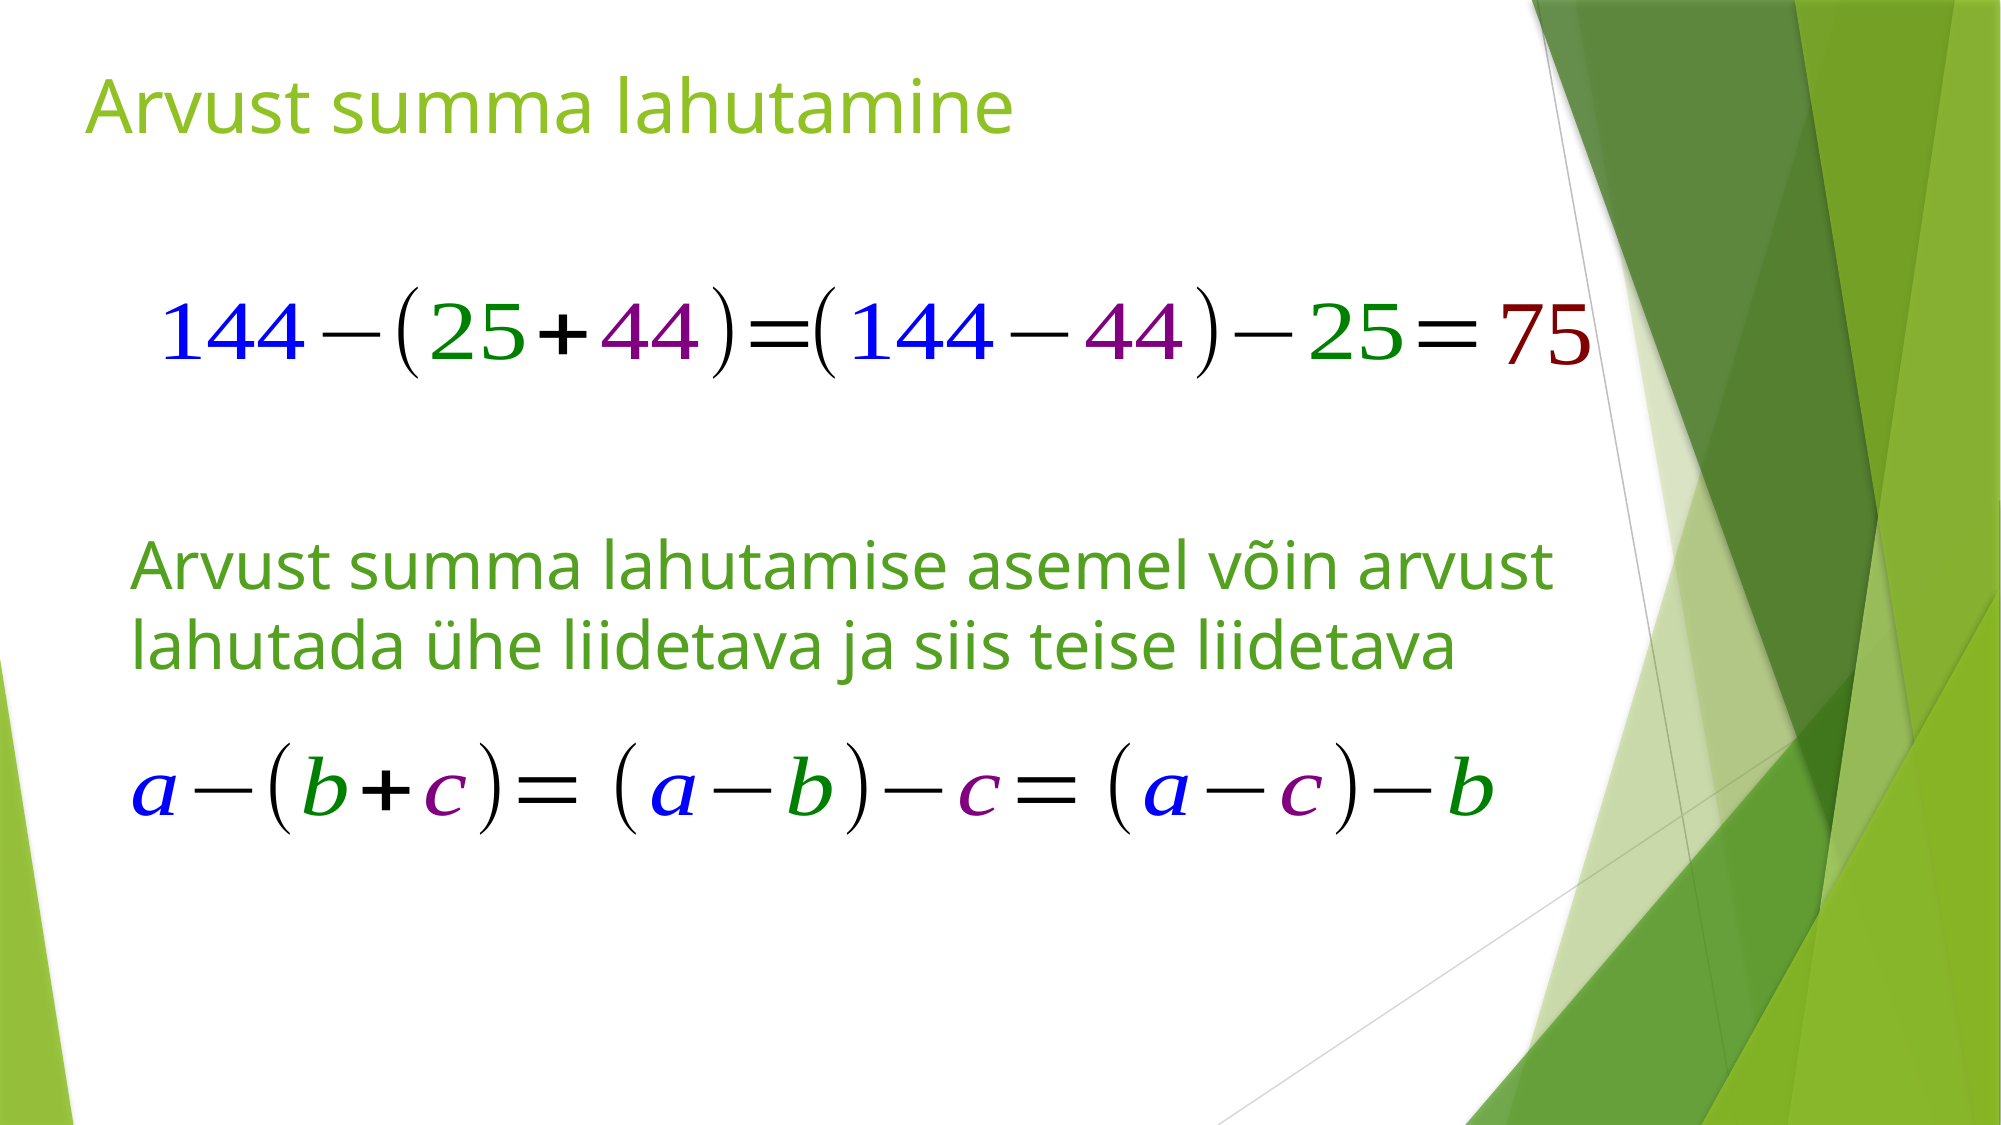

# Arvust summa lahutamine
Arvust summa lahutamise asemel võin arvust
lahutada ühe liidetava ja siis teise liidetava